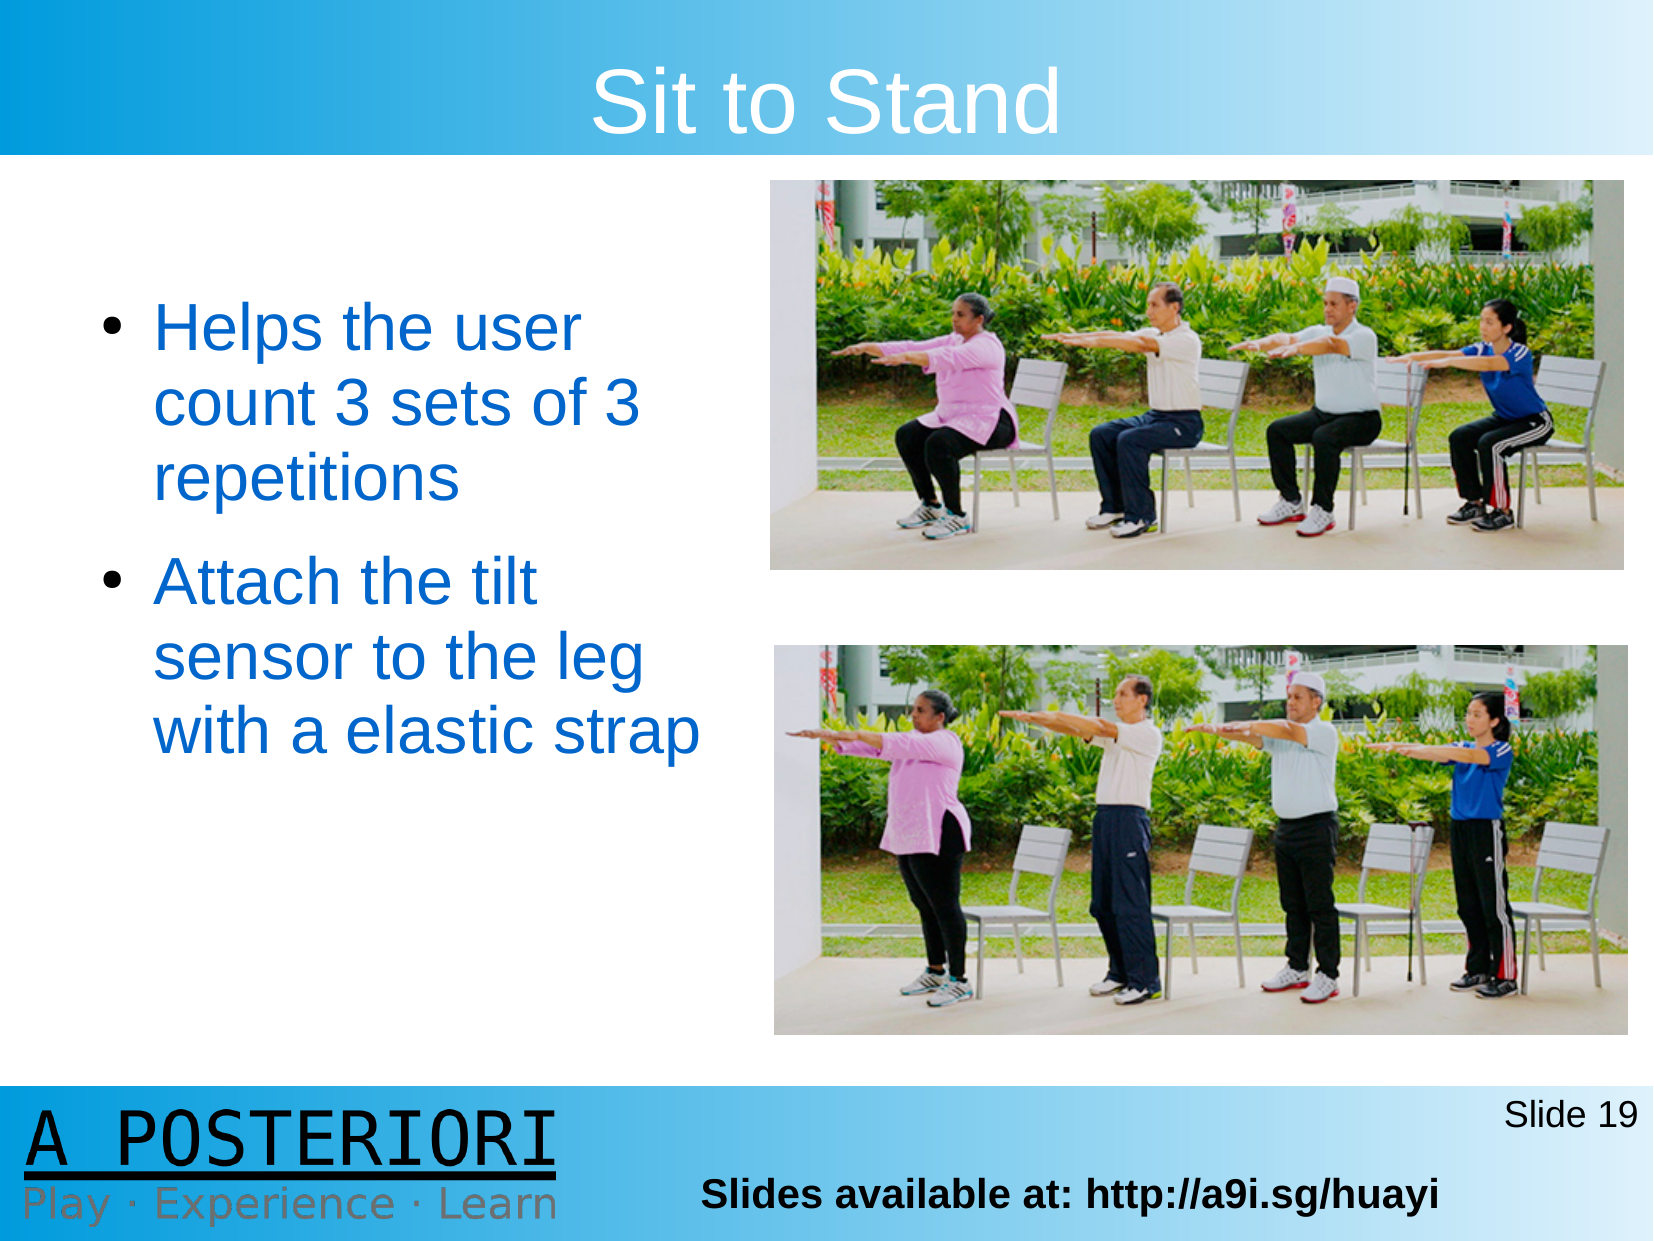

# Sit to Stand
Helps the user count 3 sets of 3 repetitions
Attach the tilt sensor to the leg with a elastic strap